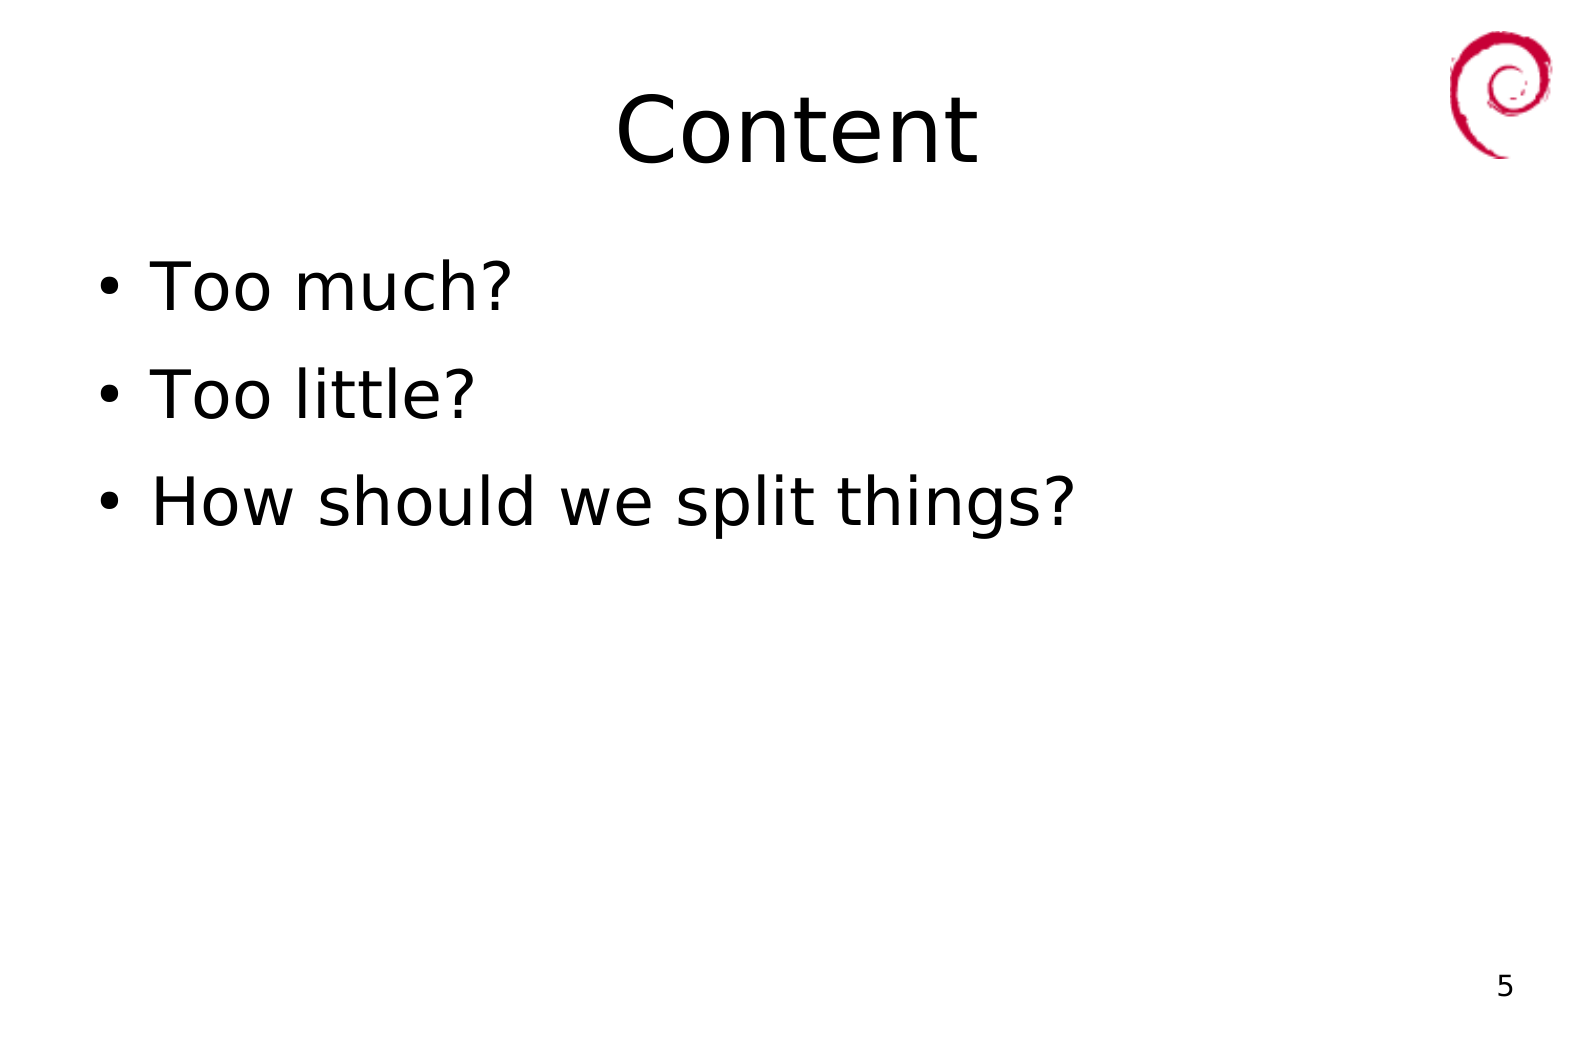

# Content
Too much?
Too little?
How should we split things?
5